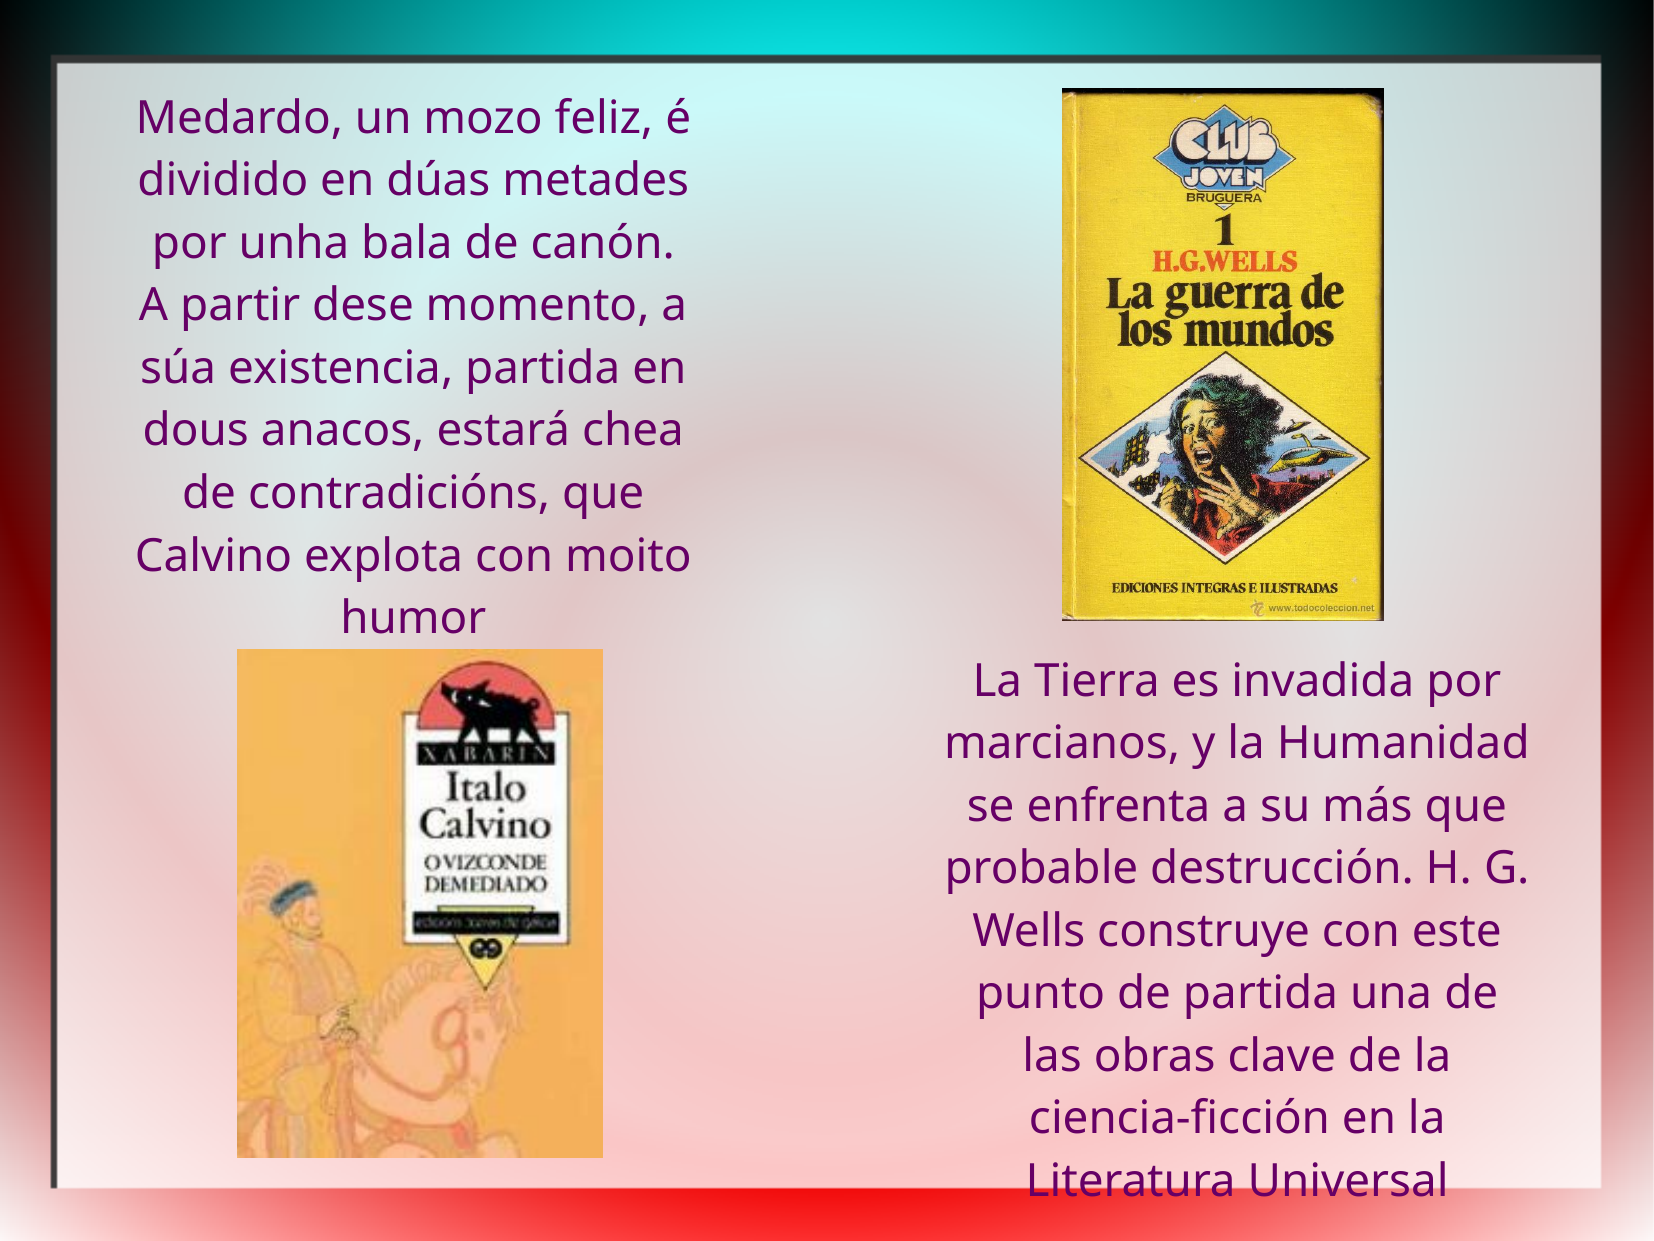

Medardo, un mozo feliz, é dividido en dúas metades por unha bala de canón. A partir dese momento, a súa existencia, partida en dous anacos, estará chea de contradicións, que Calvino explota con moito humor
La Tierra es invadida por marcianos, y la Humanidad se enfrenta a su más que probable destrucción. H. G. Wells construye con este punto de partida una de las obras clave de la ciencia-ficción en la Literatura Universal